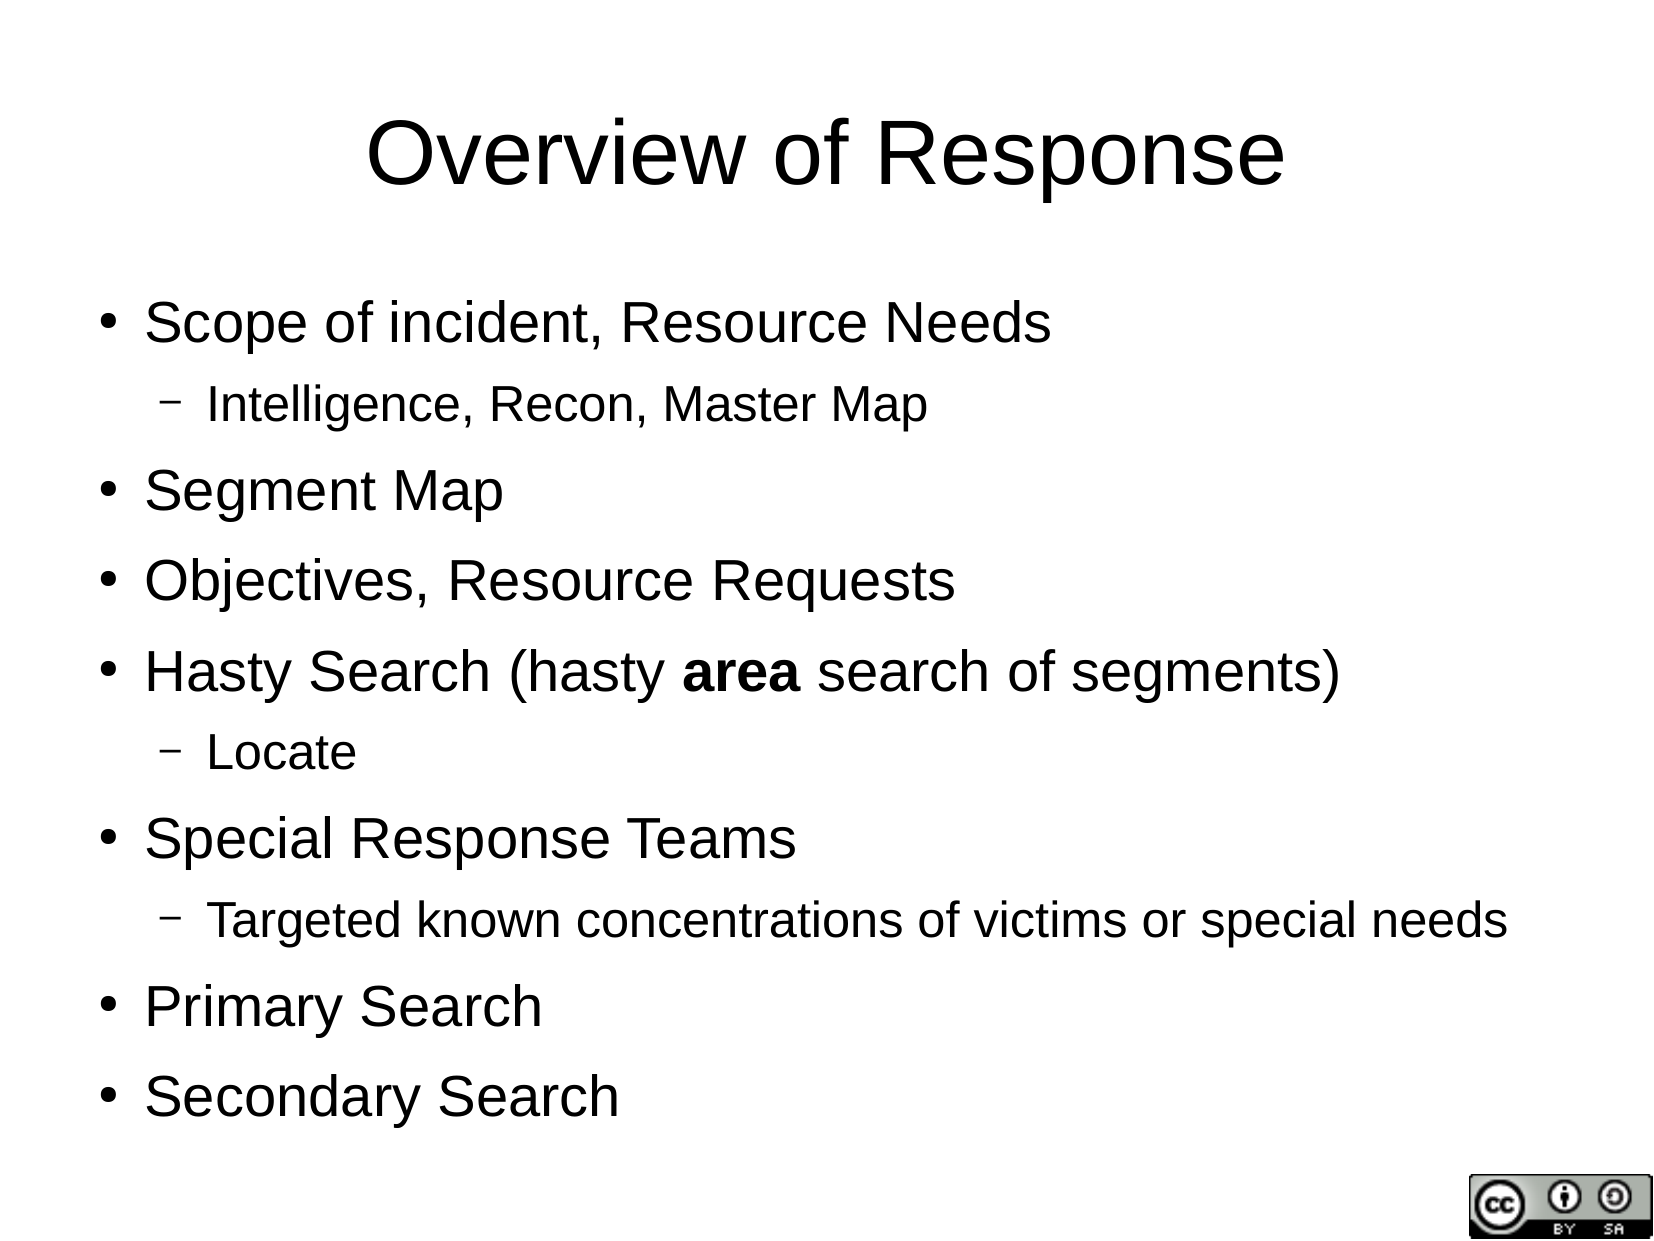

# Overview of Response
Scope of incident, Resource Needs
Intelligence, Recon, Master Map
Segment Map
Objectives, Resource Requests
Hasty Search (hasty area search of segments)
Locate
Special Response Teams
Targeted known concentrations of victims or special needs
Primary Search
Secondary Search